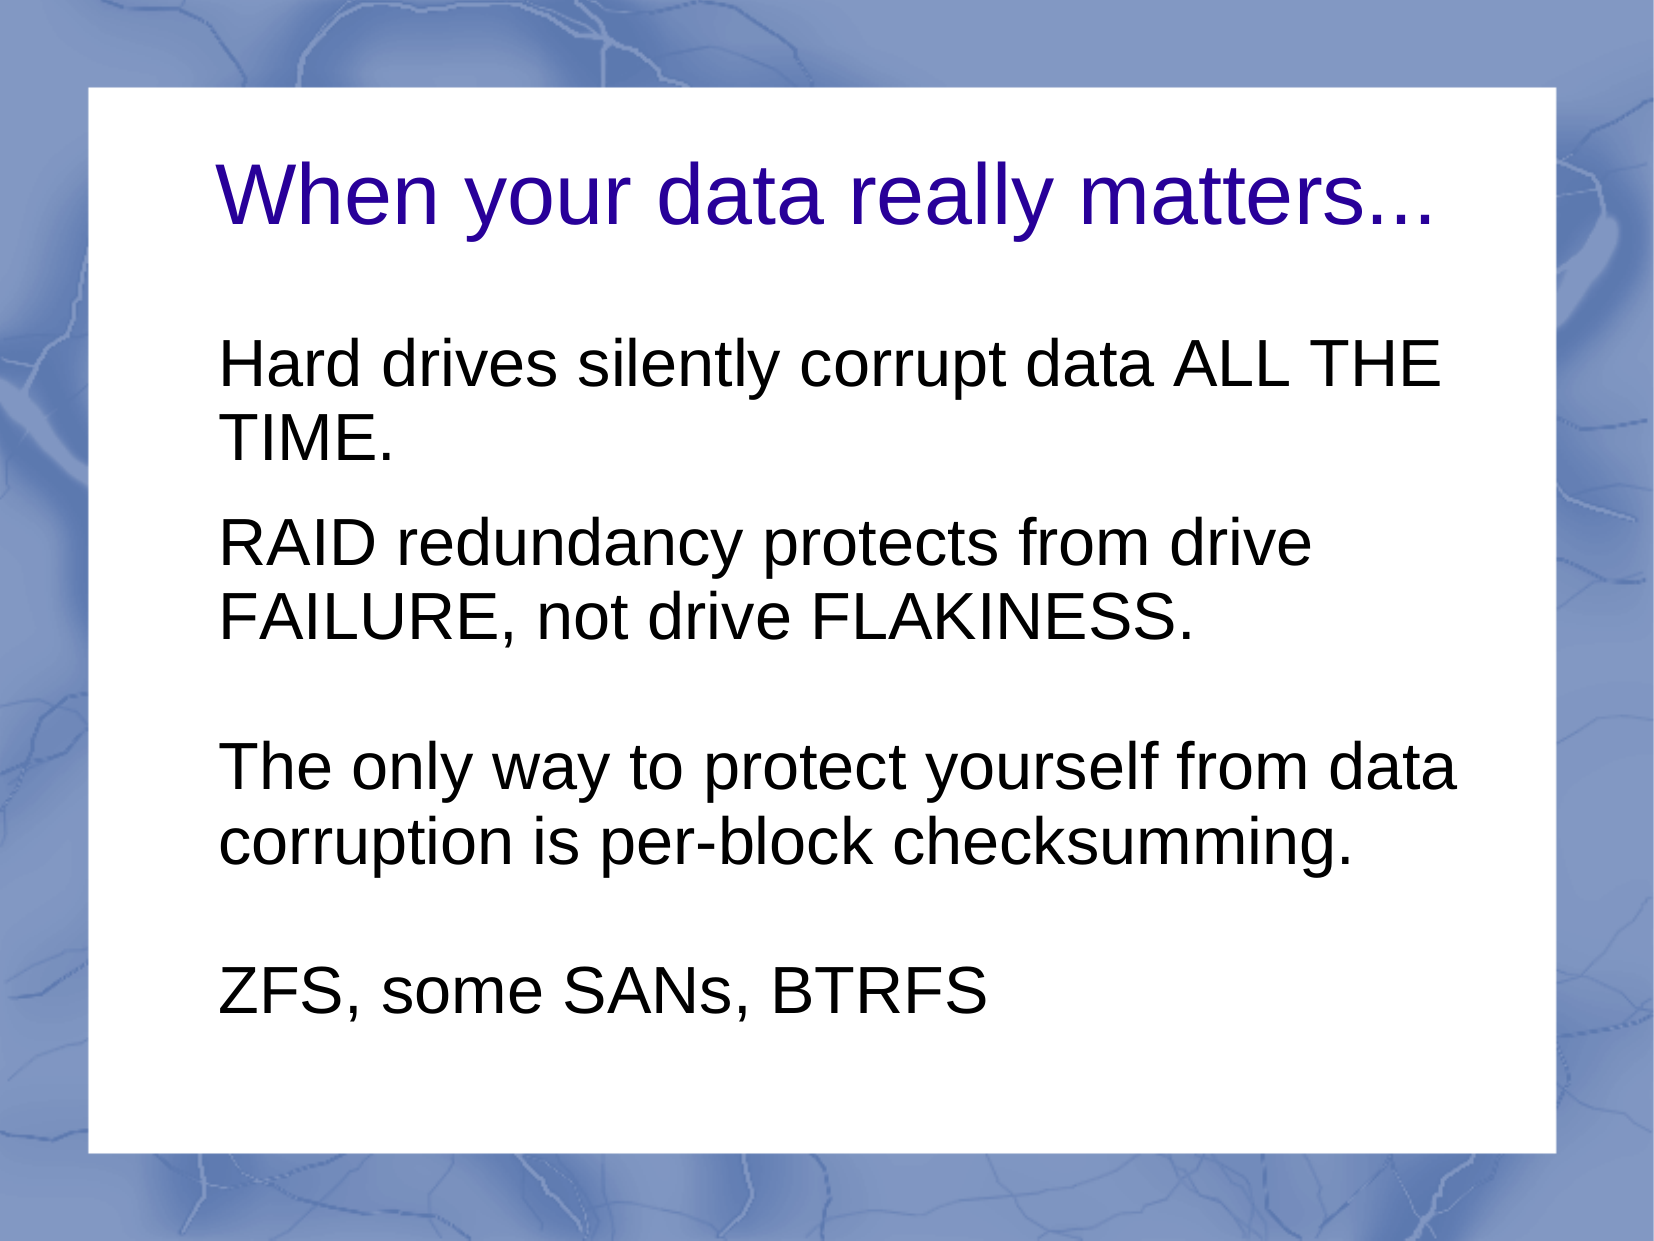

# When your data really matters...
Hard drives silently corrupt data ALL THE TIME.
RAID redundancy protects from drive FAILURE, not drive FLAKINESS.
The only way to protect yourself from data corruption is per-block checksumming.
ZFS, some SANs, BTRFS